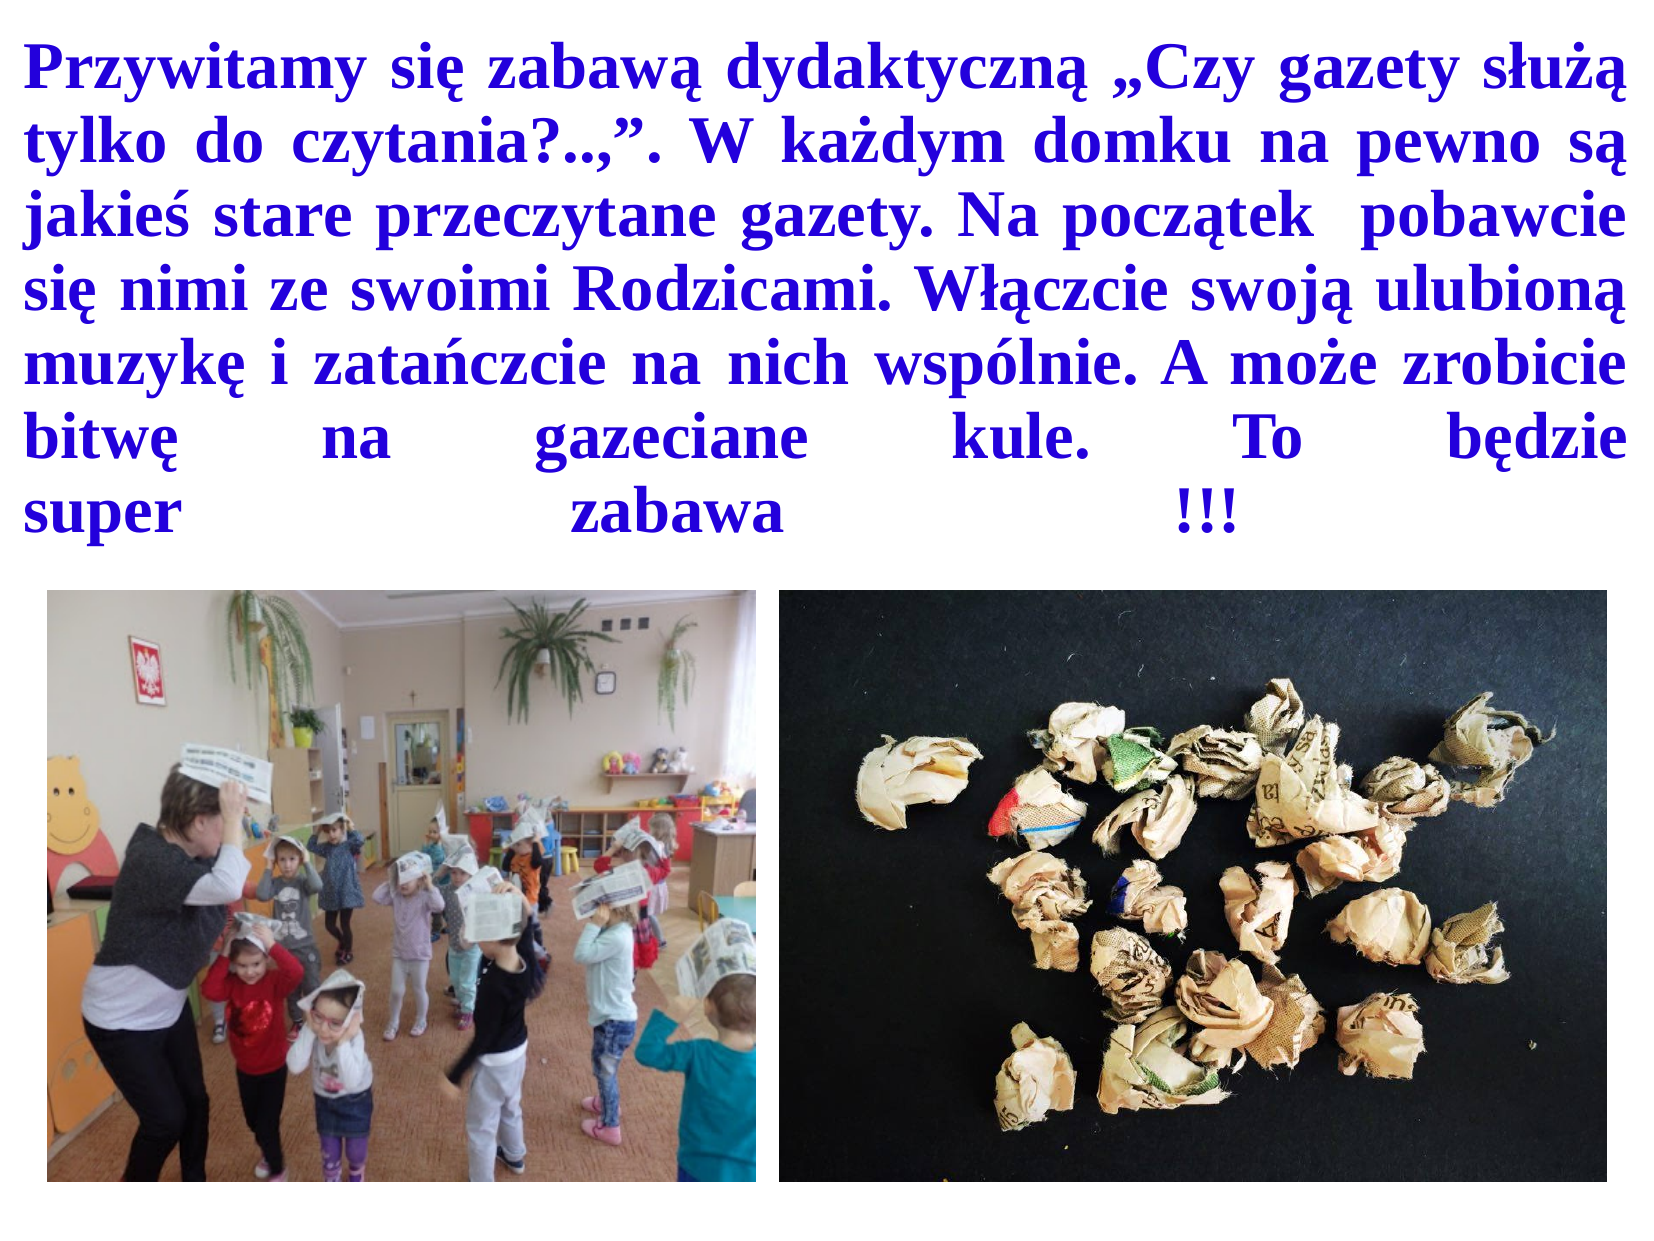

# Przywitamy się zabawą dydaktyczną „Czy gazety służą tylko do czytania?..,”. W każdym domku na pewno są jakieś stare przeczytane gazety. Na początek pobawcie się nimi ze swoimi Rodzicami. Włączcie swoją ulubioną muzykę i zatańczcie na nich wspólnie. A może zrobicie bitwę na gazeciane kule. To będzie super zabawa !!!